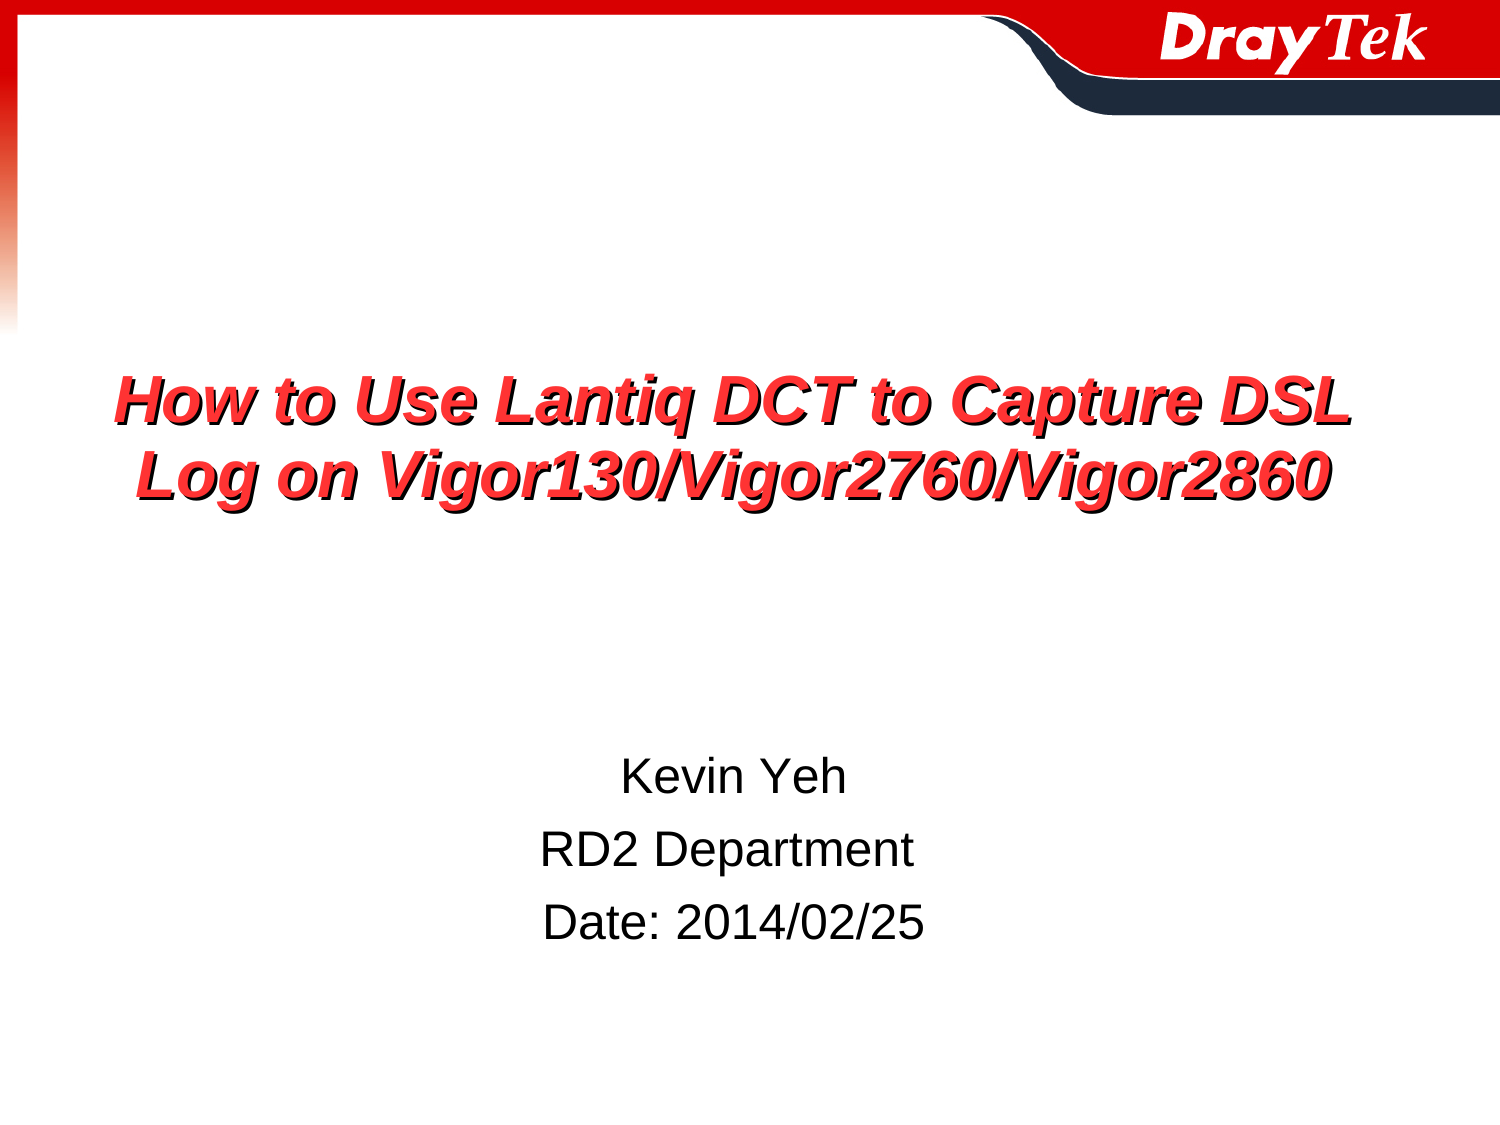

# How to Use Lantiq DCT to Capture DSL Log on Vigor130/Vigor2760/Vigor2860
Kevin Yeh
RD2 Department
Date: 2014/02/25